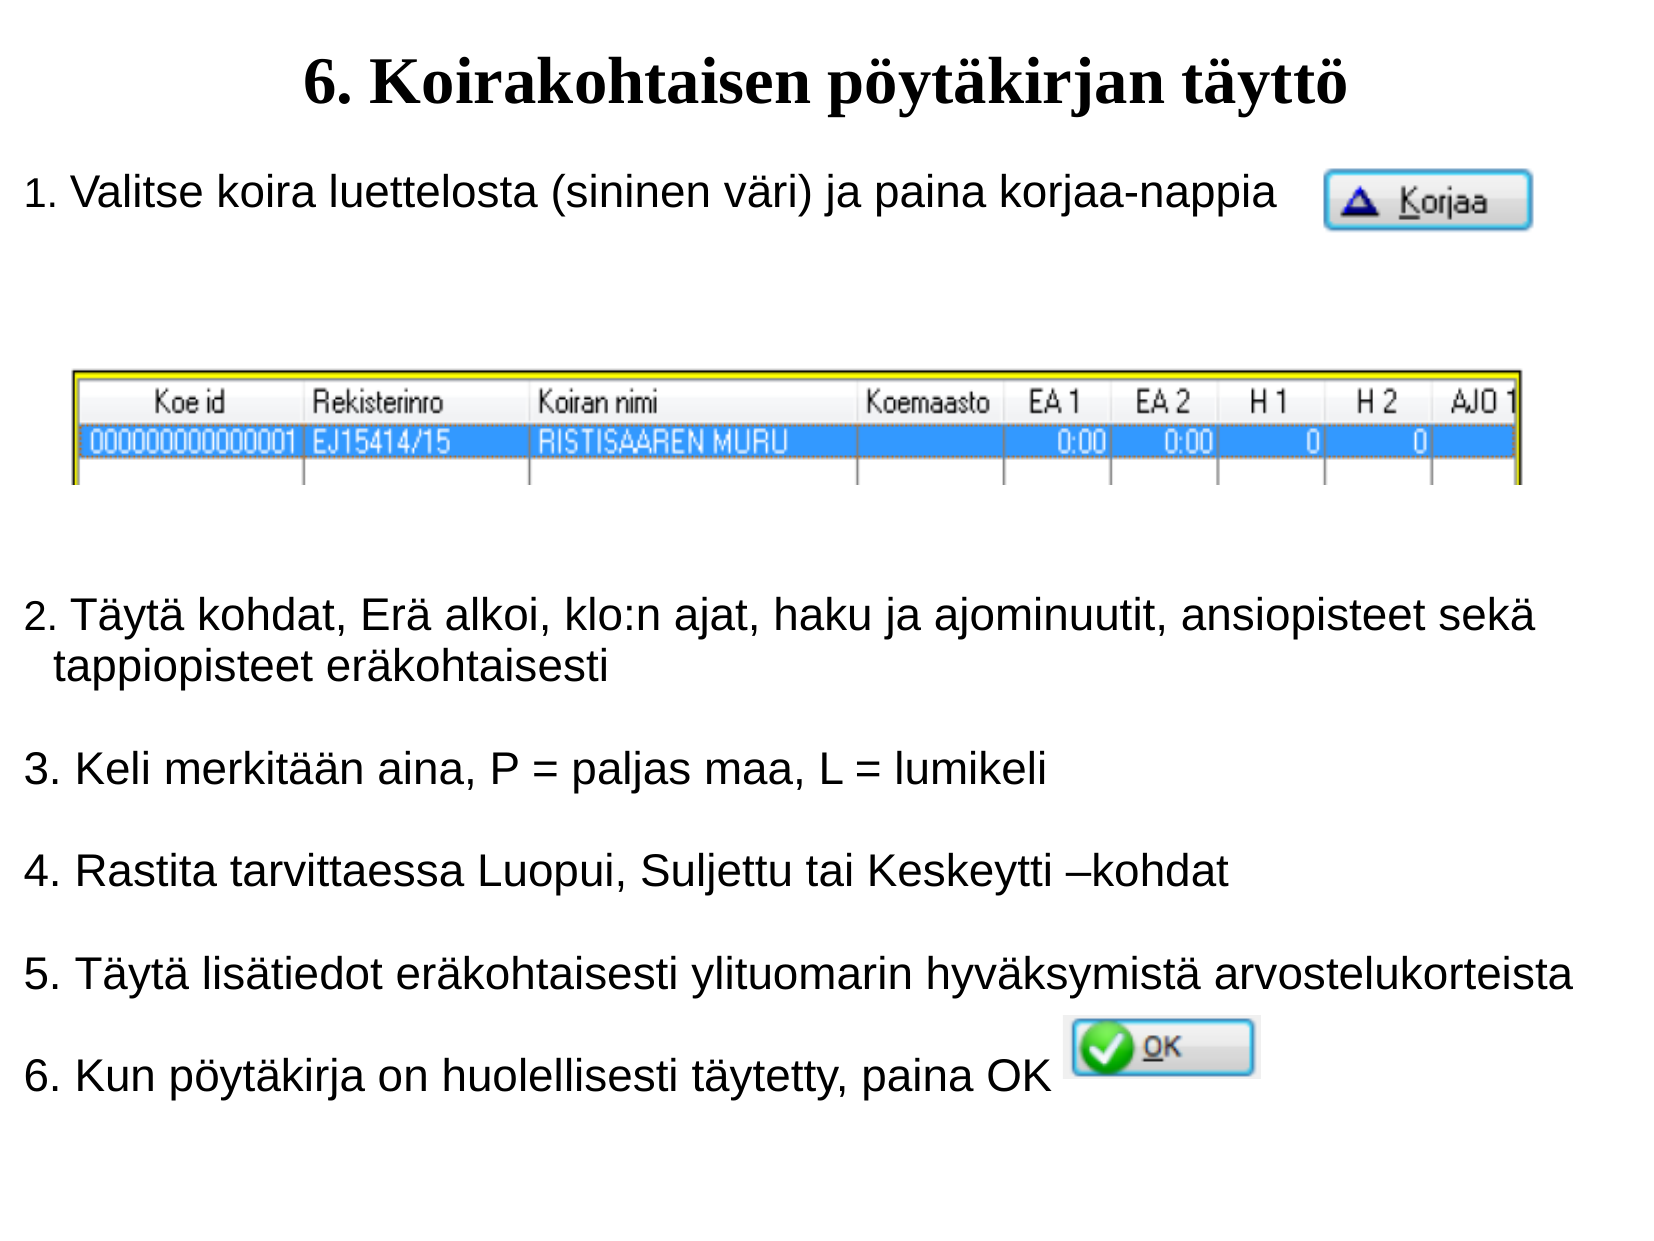

# 6. Koirakohtaisen pöytäkirjan täyttö
 Valitse koira luettelosta (sininen väri) ja paina korjaa-nappia
 Täytä kohdat, Erä alkoi, klo:n ajat, haku ja ajominuutit, ansiopisteet sekä tappiopisteet eräkohtaisesti
 Keli merkitään aina, P = paljas maa, L = lumikeli
 Rastita tarvittaessa Luopui, Suljettu tai Keskeytti –kohdat
 Täytä lisätiedot eräkohtaisesti ylituomarin hyväksymistä arvostelukorteista
 Kun pöytäkirja on huolellisesti täytetty, paina OK